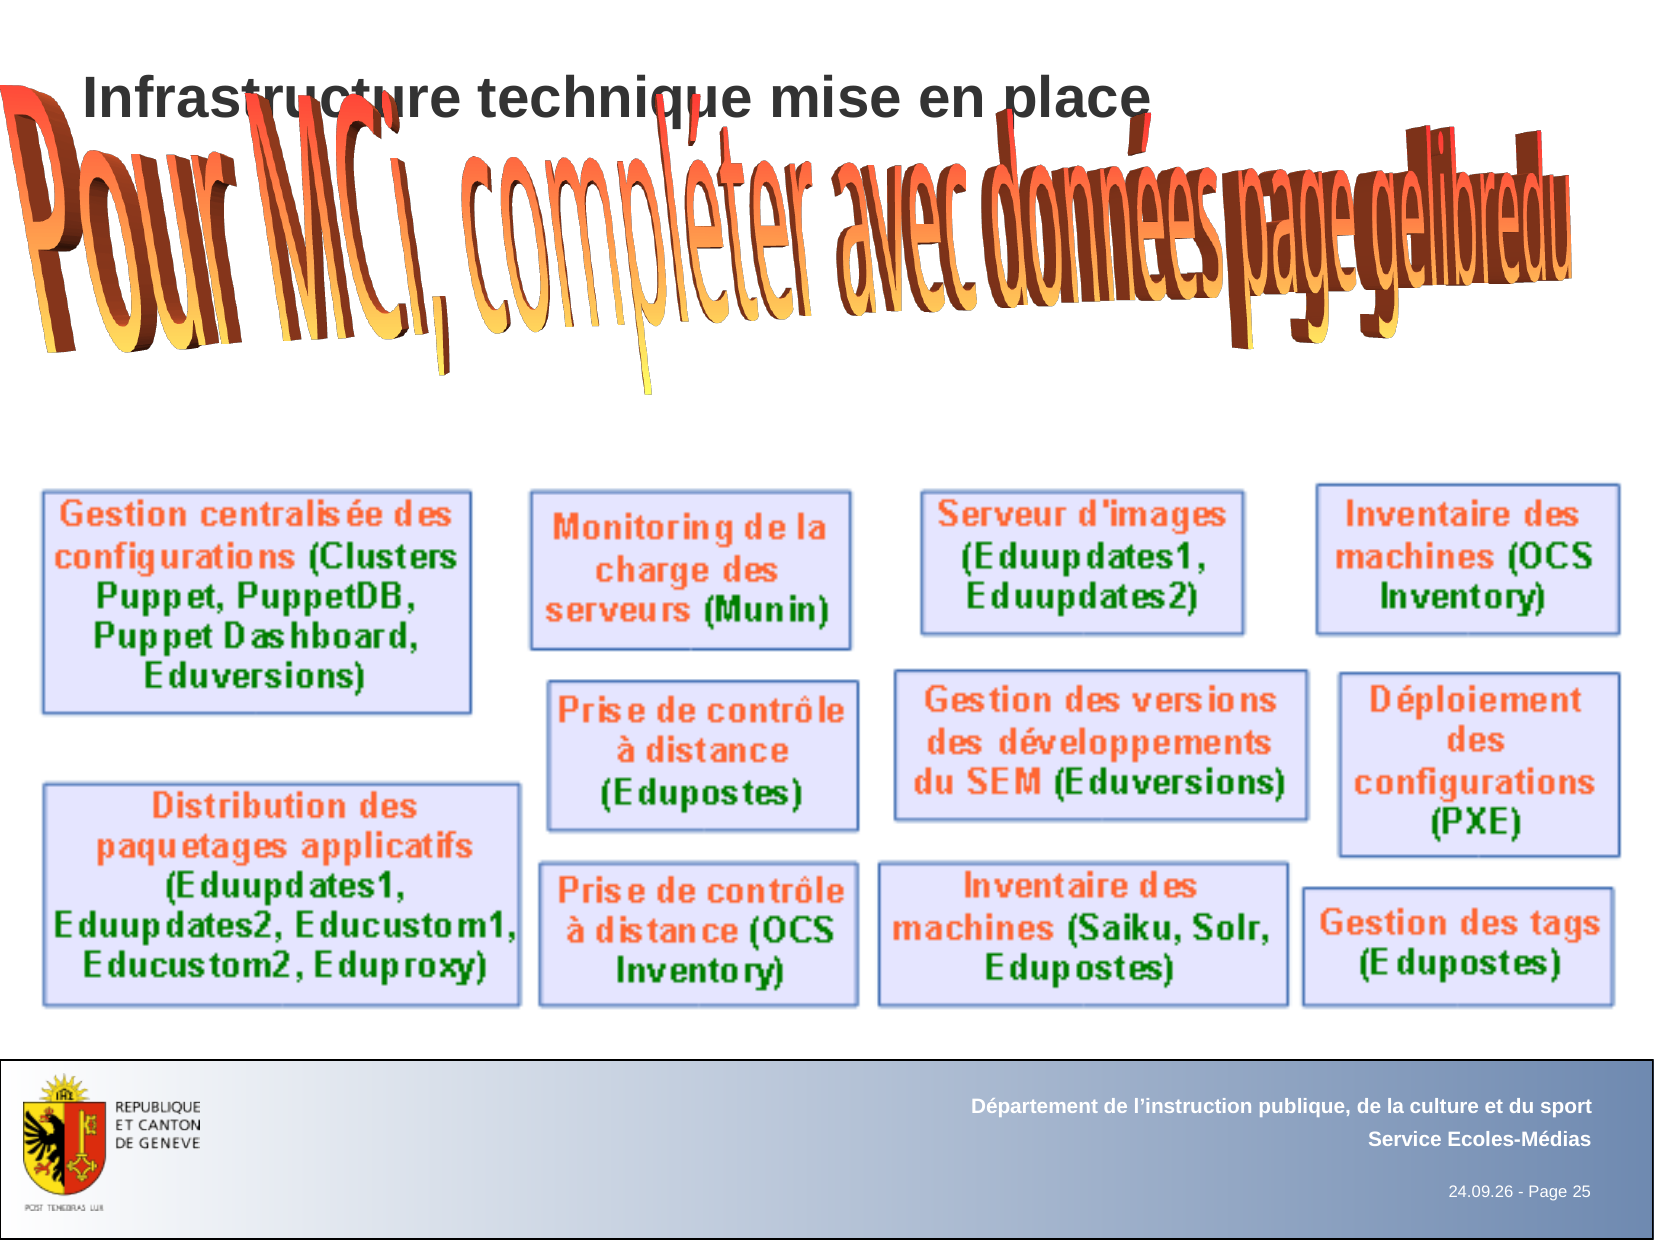

# Infrastructure technique mise en place
Pour MCi, compléter avec données page gelibredu
Département
Nom du service ou office